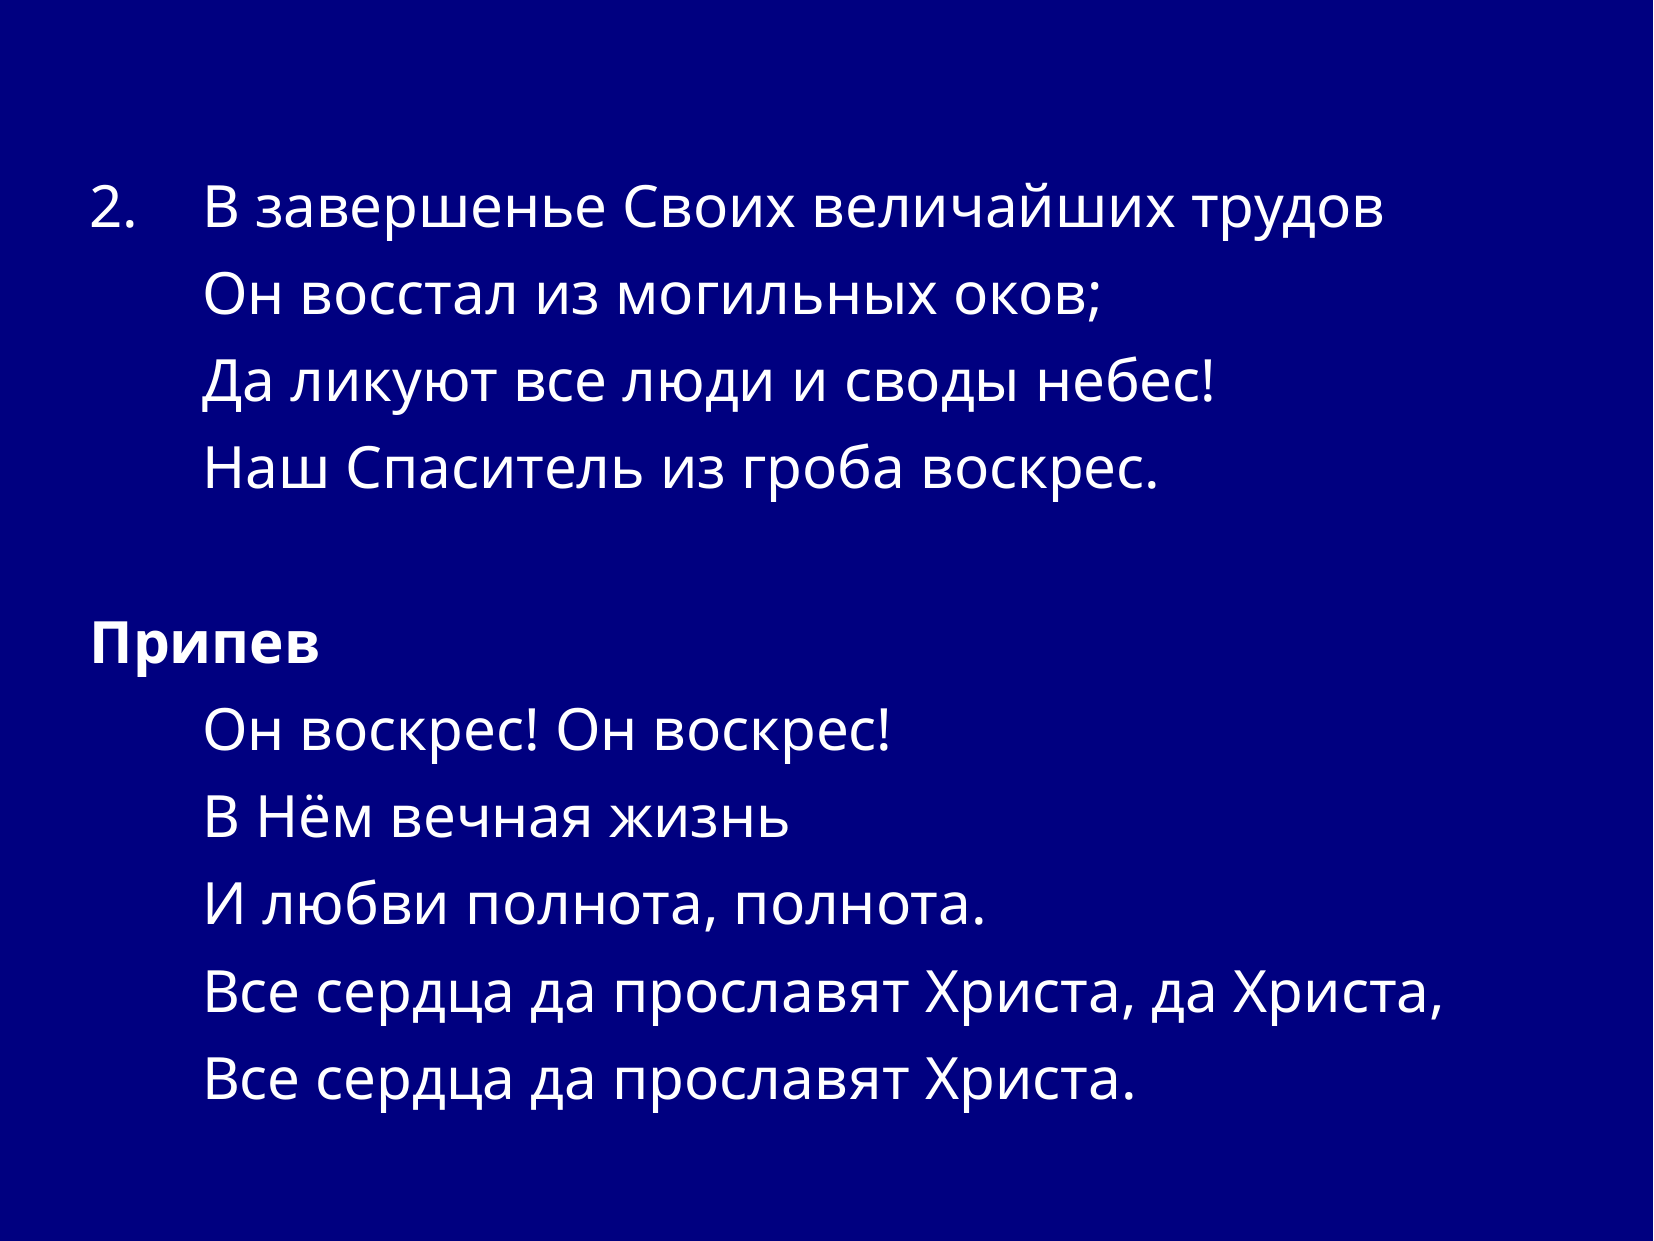

2.	В завершенье Своих величайших трудов
	Он восстал из могильных оков;
	Да ликуют все люди и своды небес!
	Наш Спаситель из гроба воскрес.
Припев
	Он воскрес! Он воскрес!
	В Нём вечная жизнь
	И любви полнота, полнота.
	Все сердца да прославят Христа, да Христа,
	Все сердца да прославят Христа.